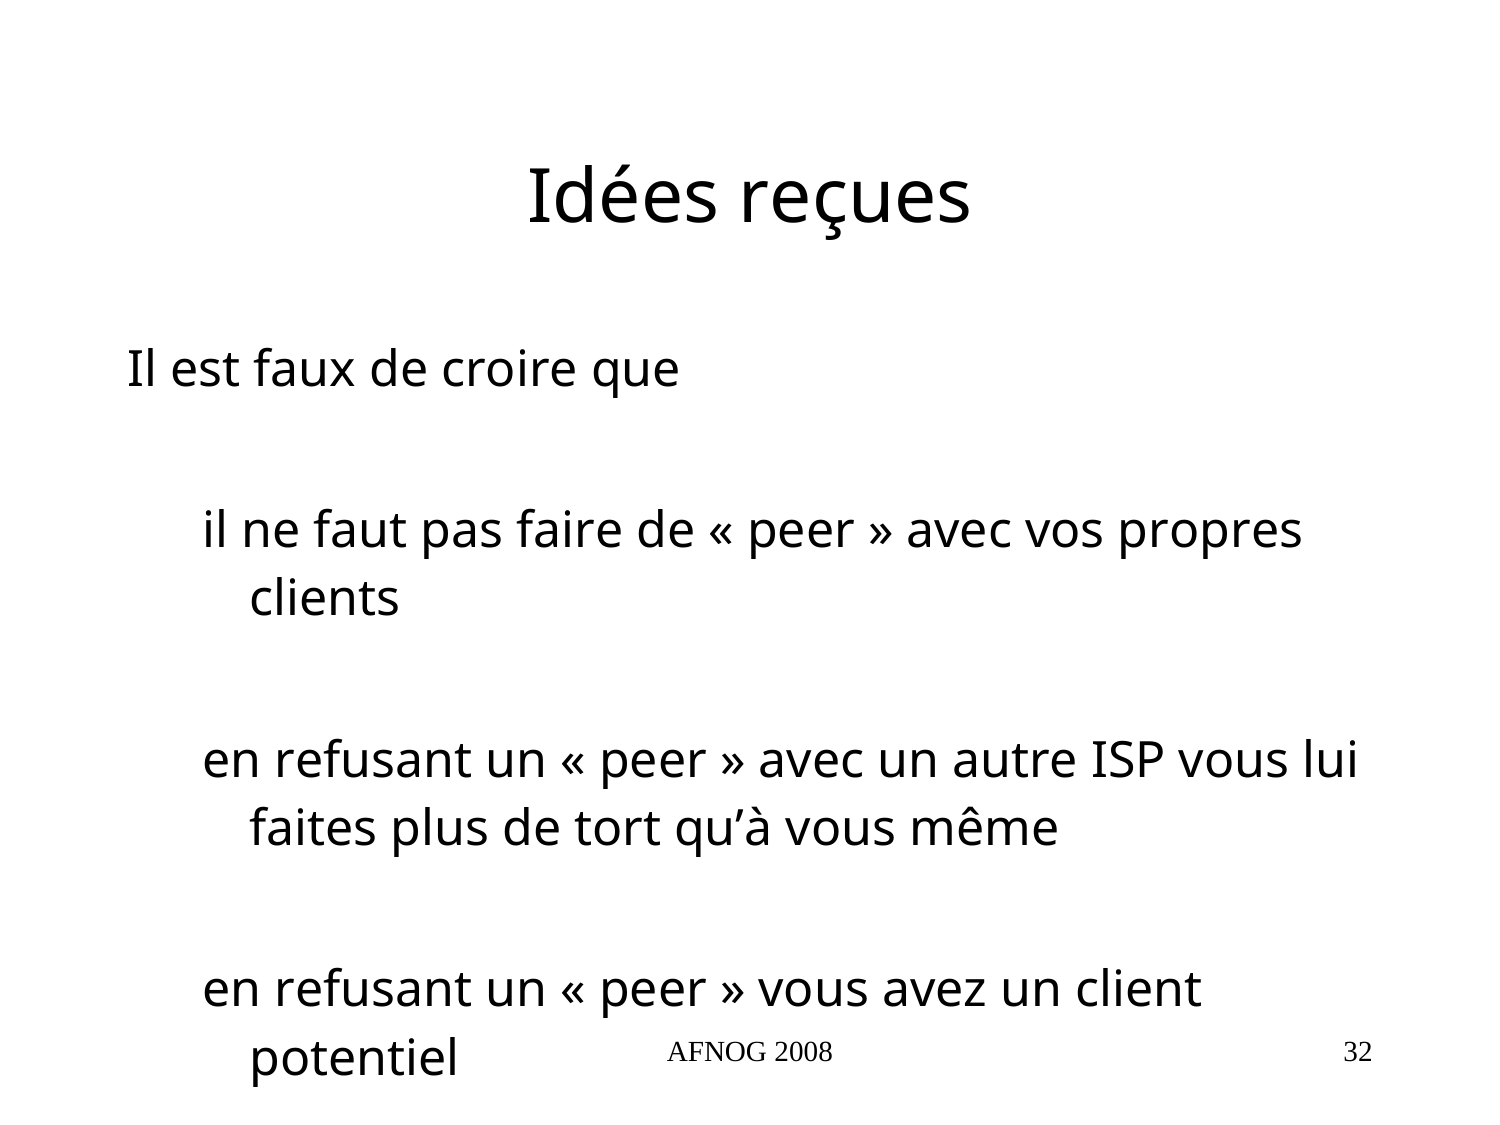

# Idées reçues
Il est faux de croire que
il ne faut pas faire de « peer » avec vos propres clients
en refusant un « peer » avec un autre ISP vous lui faites plus de tort qu’à vous même
en refusant un « peer » vous avez un client potentiel
AFNOG 2008